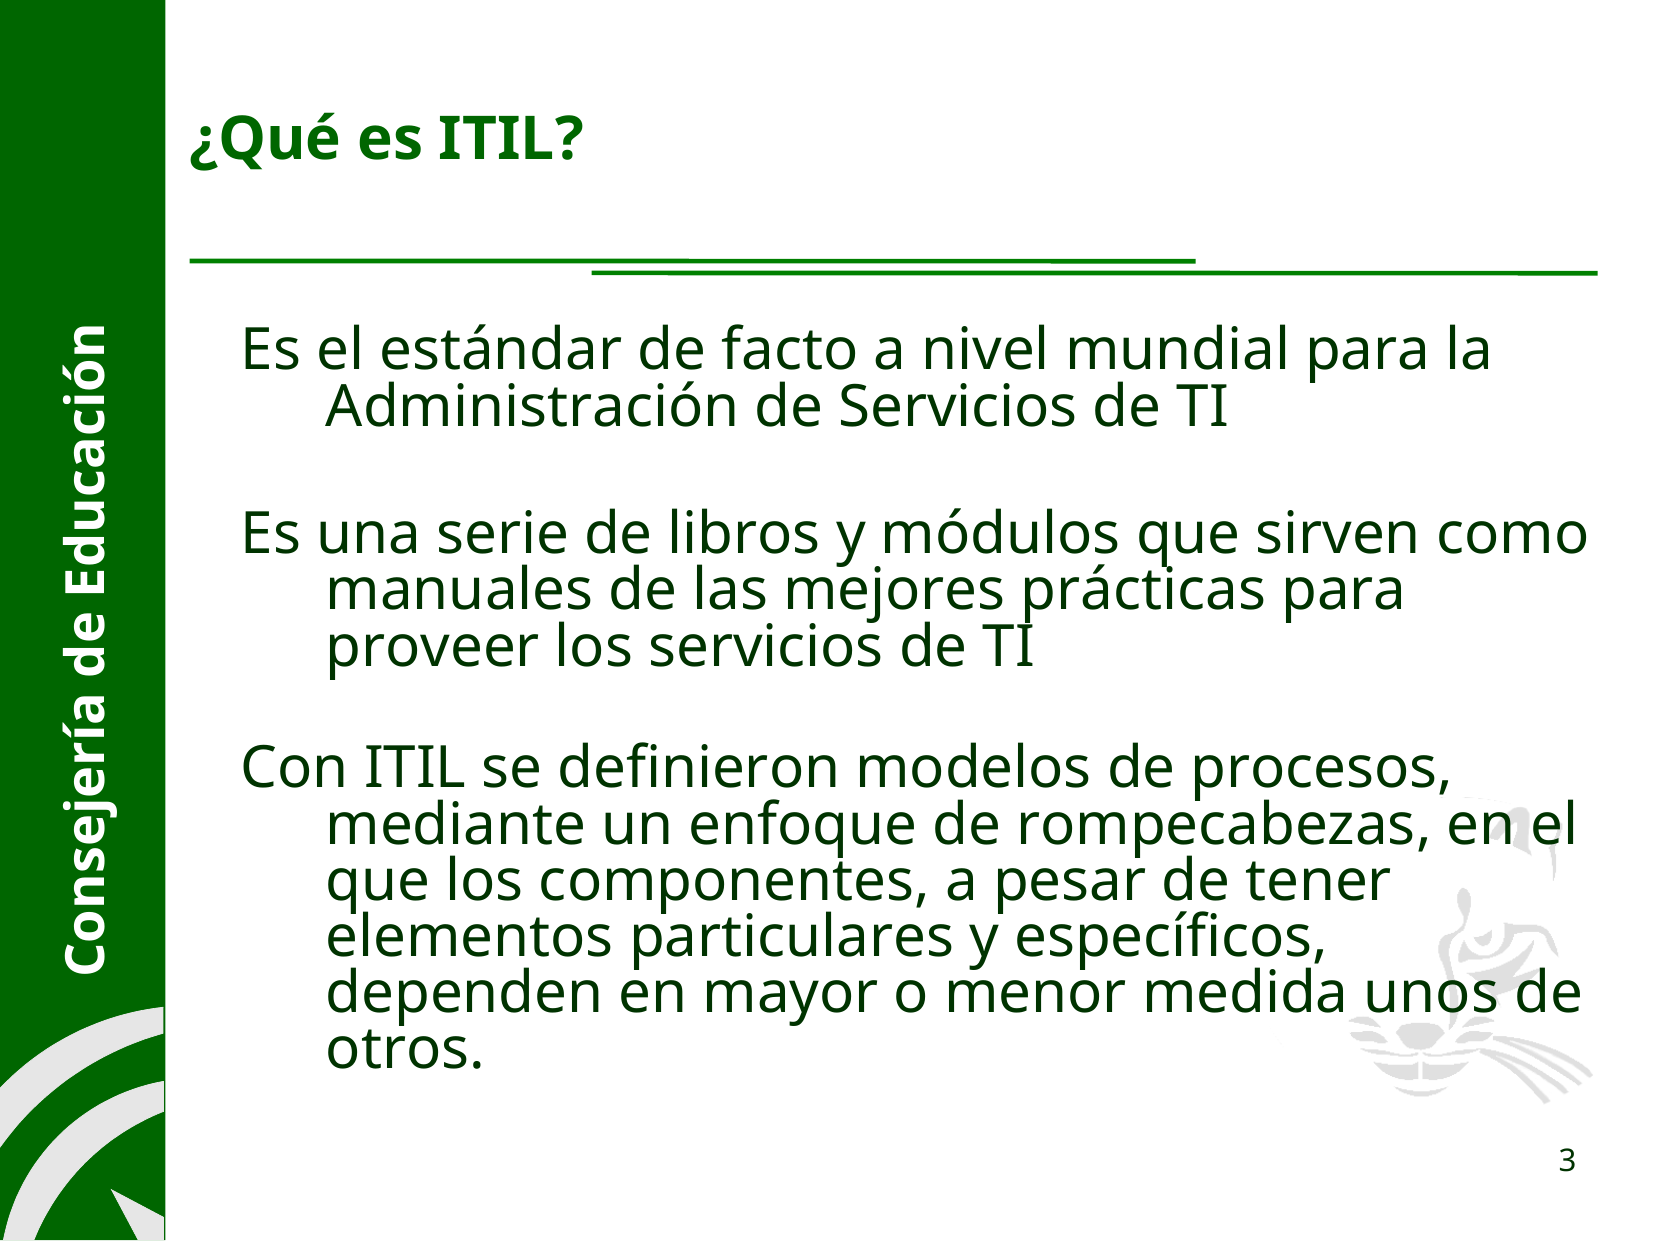

# ¿Qué es ITIL?
Es el estándar de facto a nivel mundial para la Administración de Servicios de TI
Es una serie de libros y módulos que sirven como manuales de las mejores prácticas para proveer los servicios de TI
Con ITIL se definieron modelos de procesos, mediante un enfoque de rompecabezas, en el que los componentes, a pesar de tener elementos particulares y específicos, dependen en mayor o menor medida unos de otros.
3